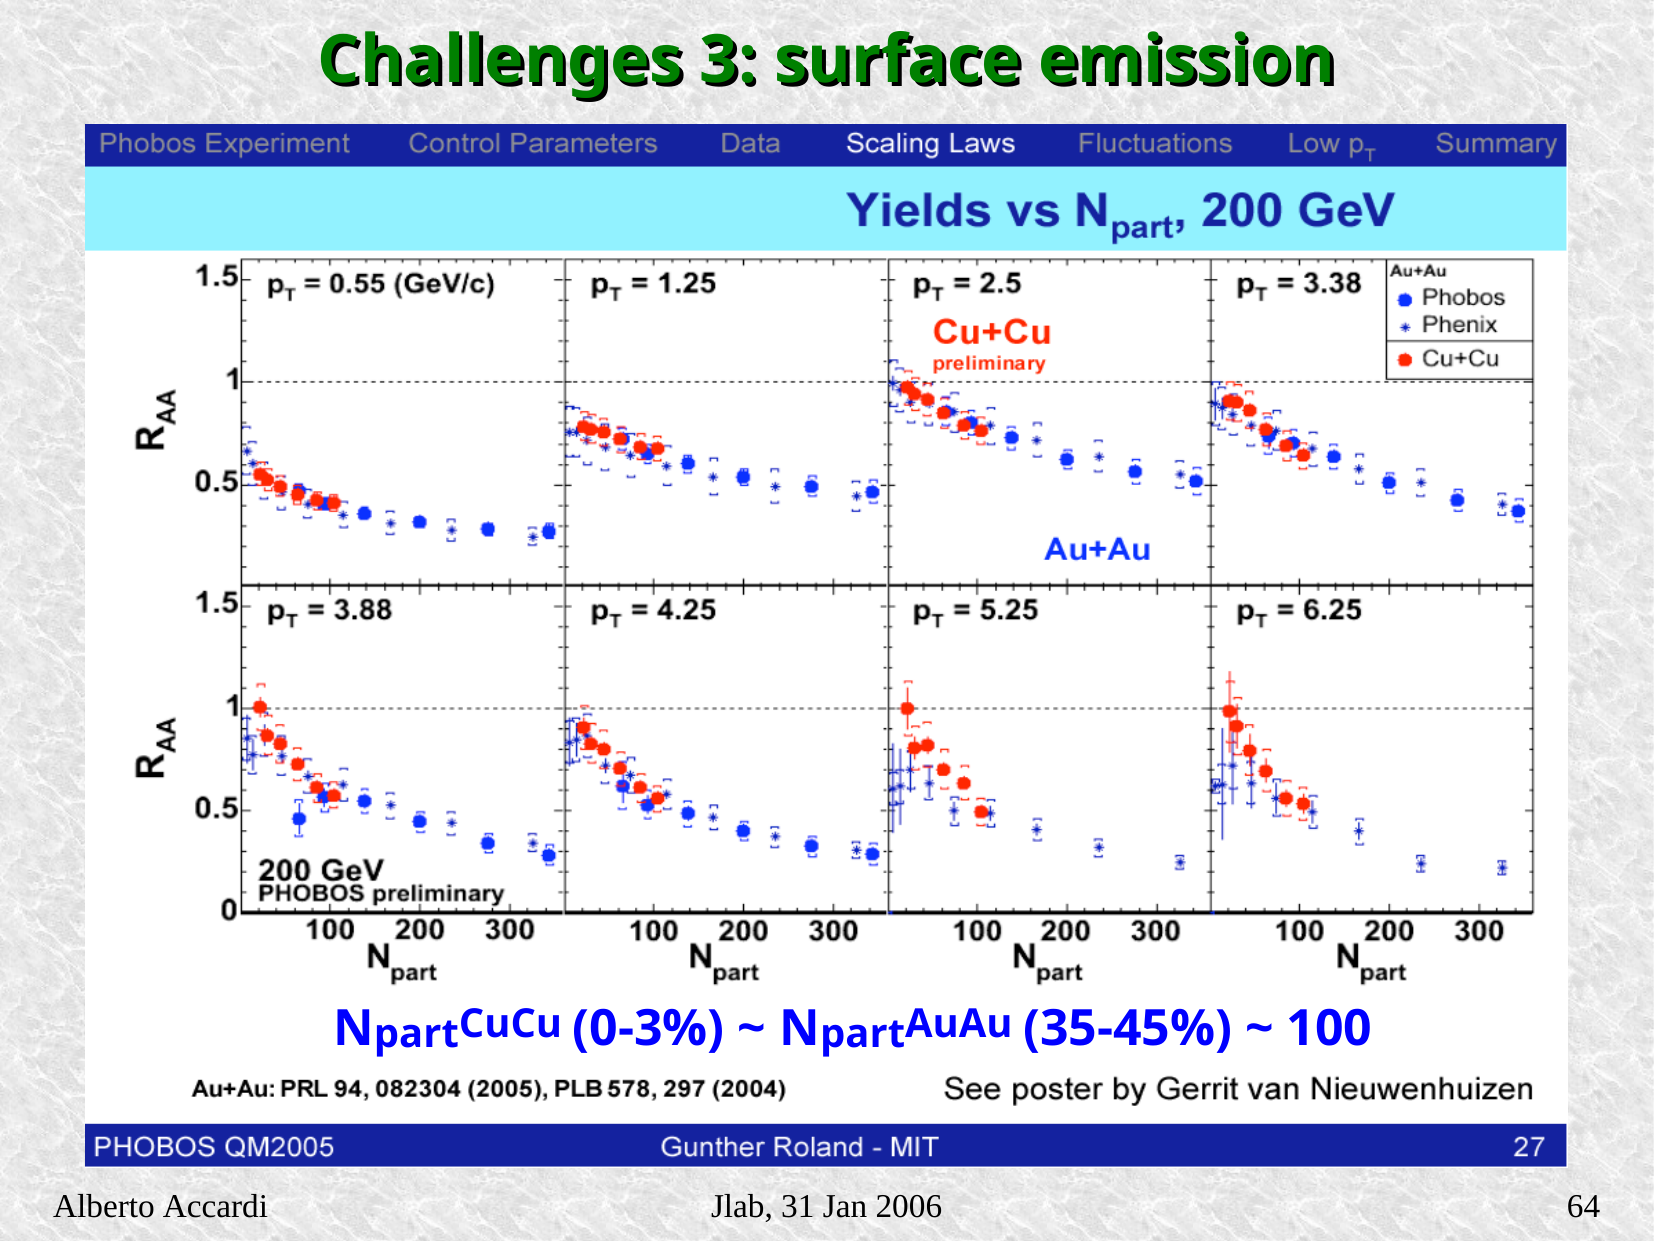

Challenges 3: surface emission
NpartCuCu (0-3%) ~ NpartAuAu (35-45%) ~ 100
Alberto Accardi
Padova U.
64